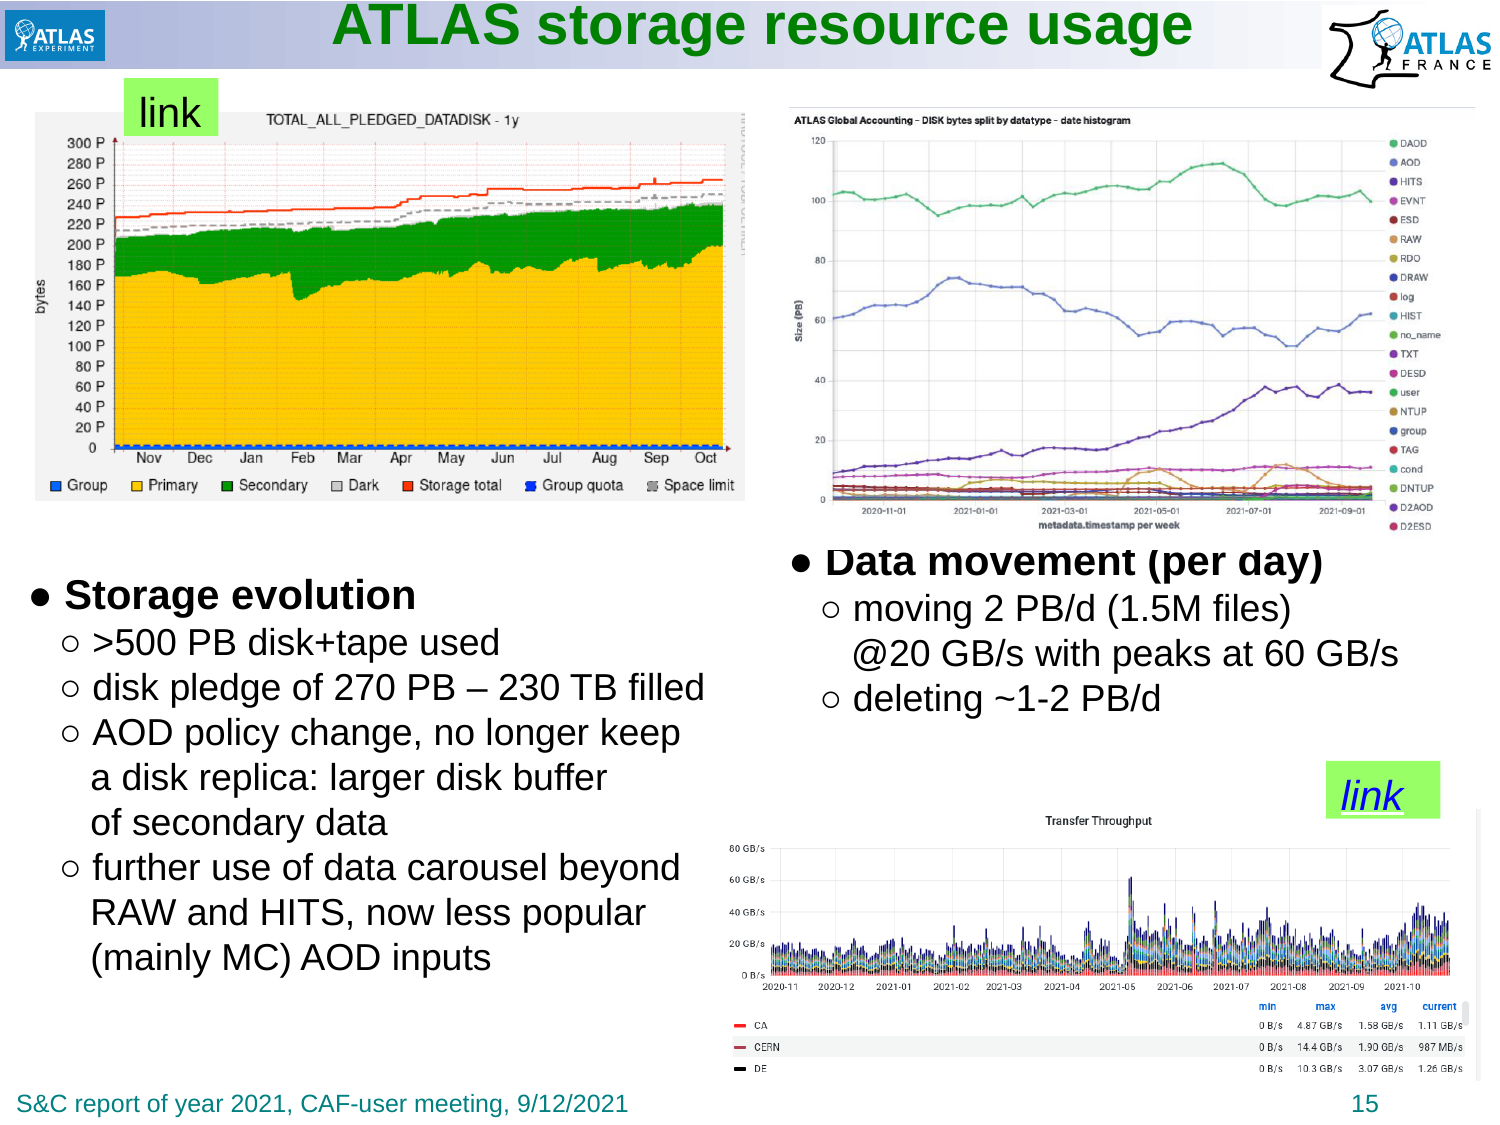

ATLAS storage resource usage
link
● Data movement (per day)
 ○ moving 2 PB/d (1.5M files)
 @20 GB/s with peaks at 60 GB/s
 ○ deleting ~1-2 PB/d
● Storage evolution
 ○ >500 PB disk+tape used
 ○ disk pledge of 270 PB – 230 TB filled
 ○ AOD policy change, no longer keep
 a disk replica: larger disk buffer
 of secondary data
 ○ further use of data carousel beyond
 RAW and HITS, now less popular
 (mainly MC) AOD inputs
link